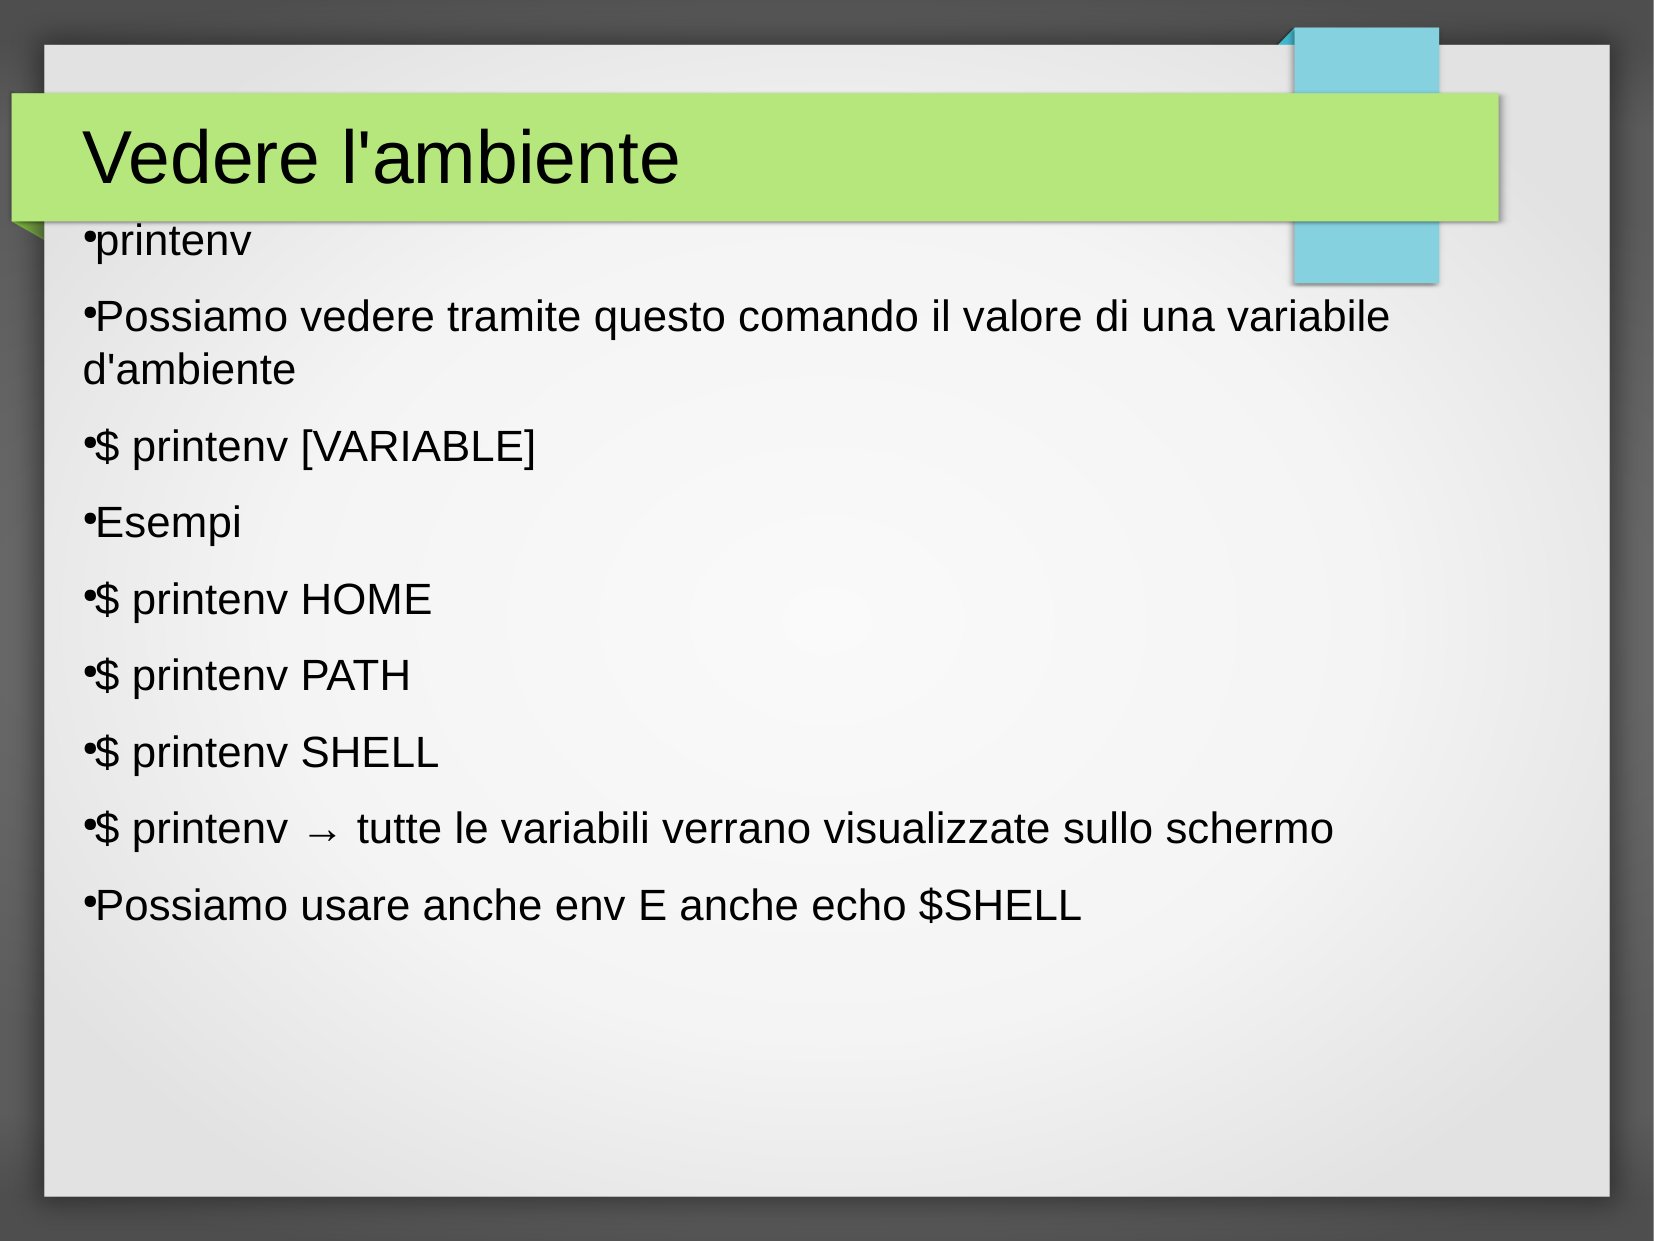

# Vedere l'ambiente
printenv
Possiamo vedere tramite questo comando il valore di una variabile d'ambiente
$ printenv [VARIABLE]
Esempi
$ printenv HOME
$ printenv PATH
$ printenv SHELL
$ printenv → tutte le variabili verrano visualizzate sullo schermo
Possiamo usare anche env E anche echo $SHELL